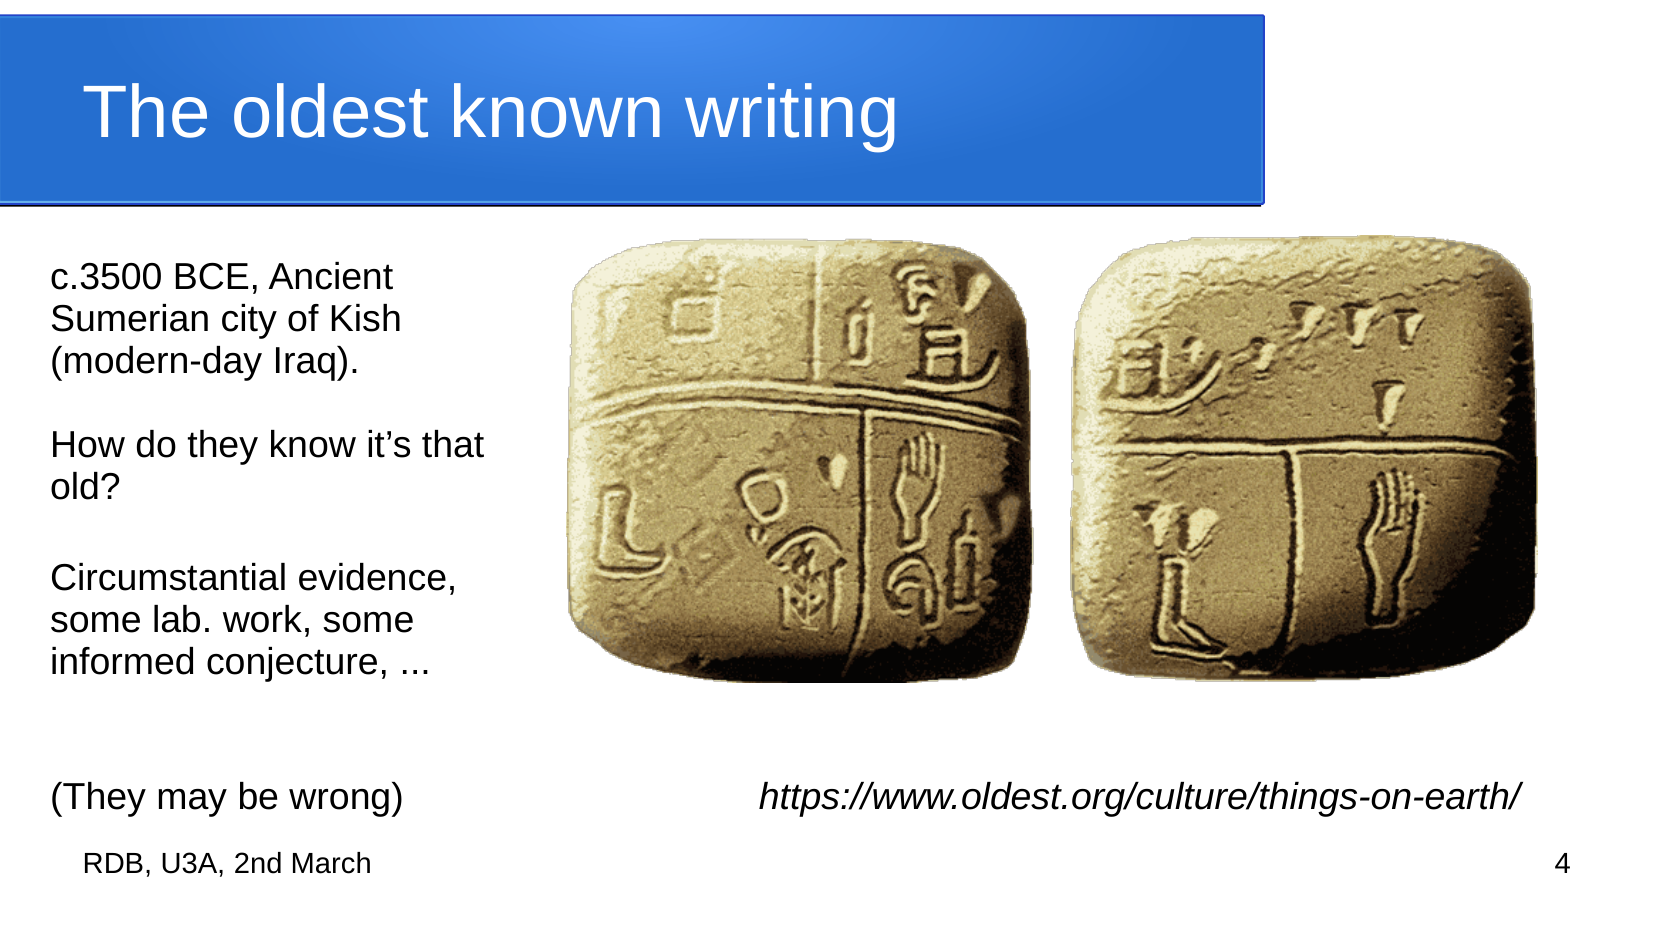

# The oldest known writing
c.3500 BCE, Ancient Sumerian city of Kish (modern-day Iraq).
How do they know it’s that old?
Circumstantial evidence, some lab. work, some informed conjecture, ...
(They may be wrong)
https://www.oldest.org/culture/things-on-earth/
RDB, U3A, 2nd March
4